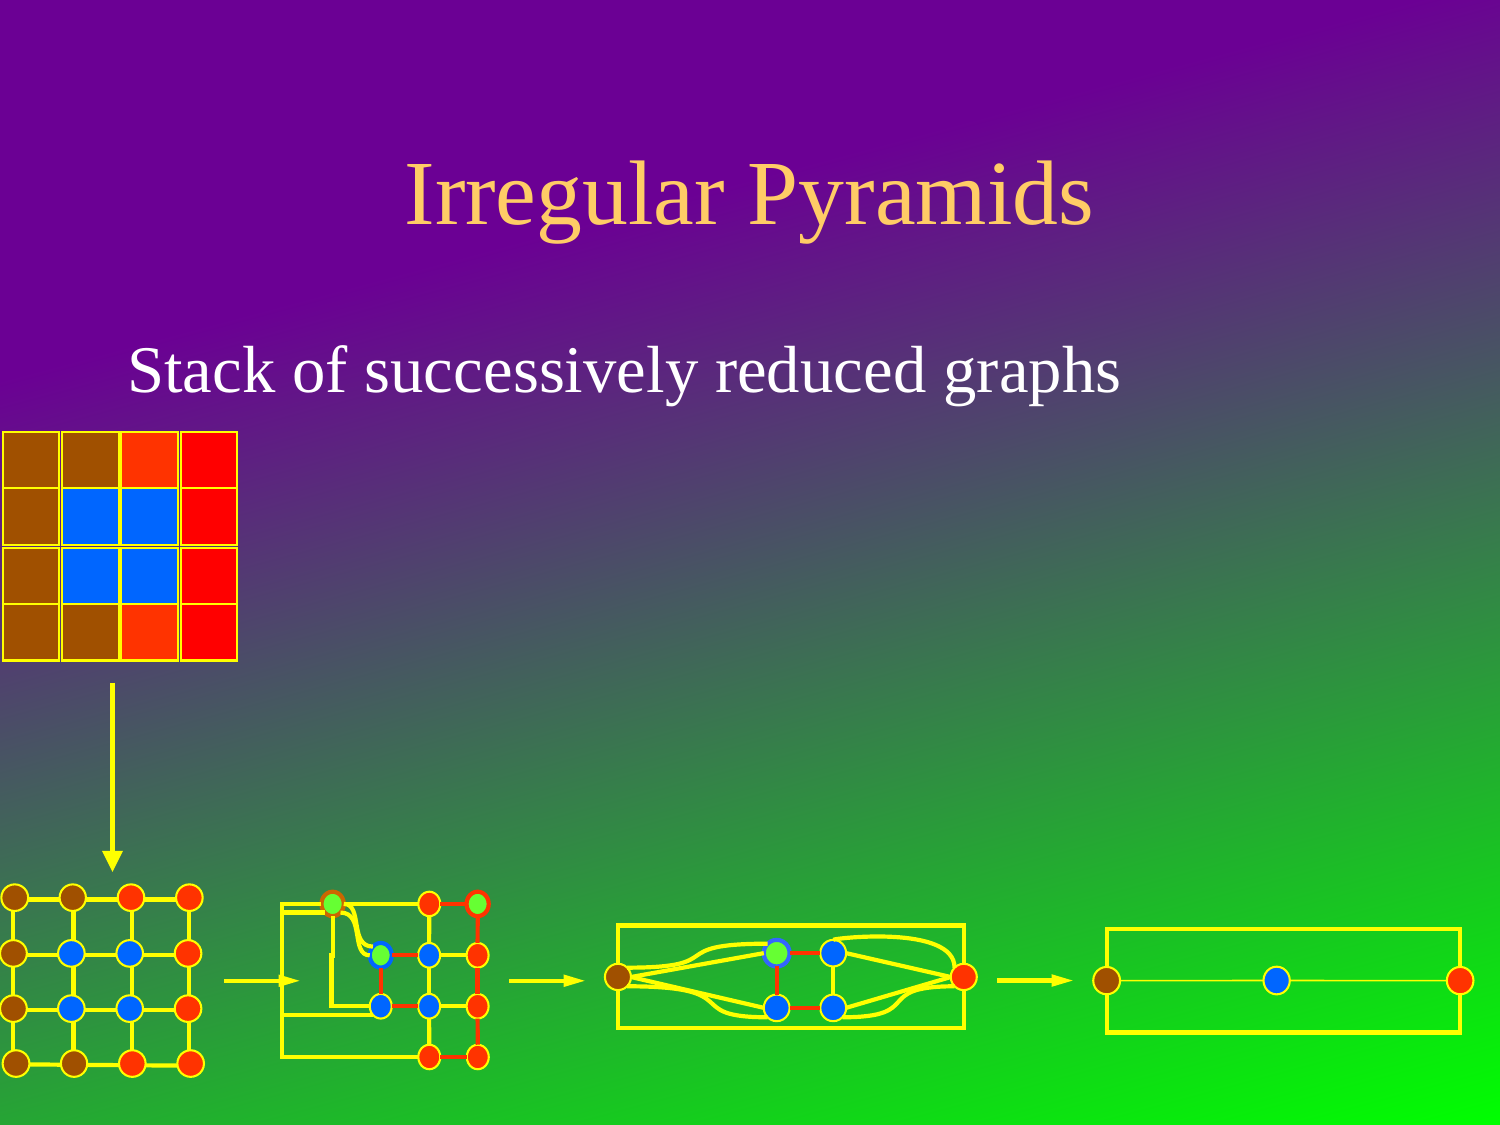

# Irregular Pyramids
Stack of successively reduced graphs